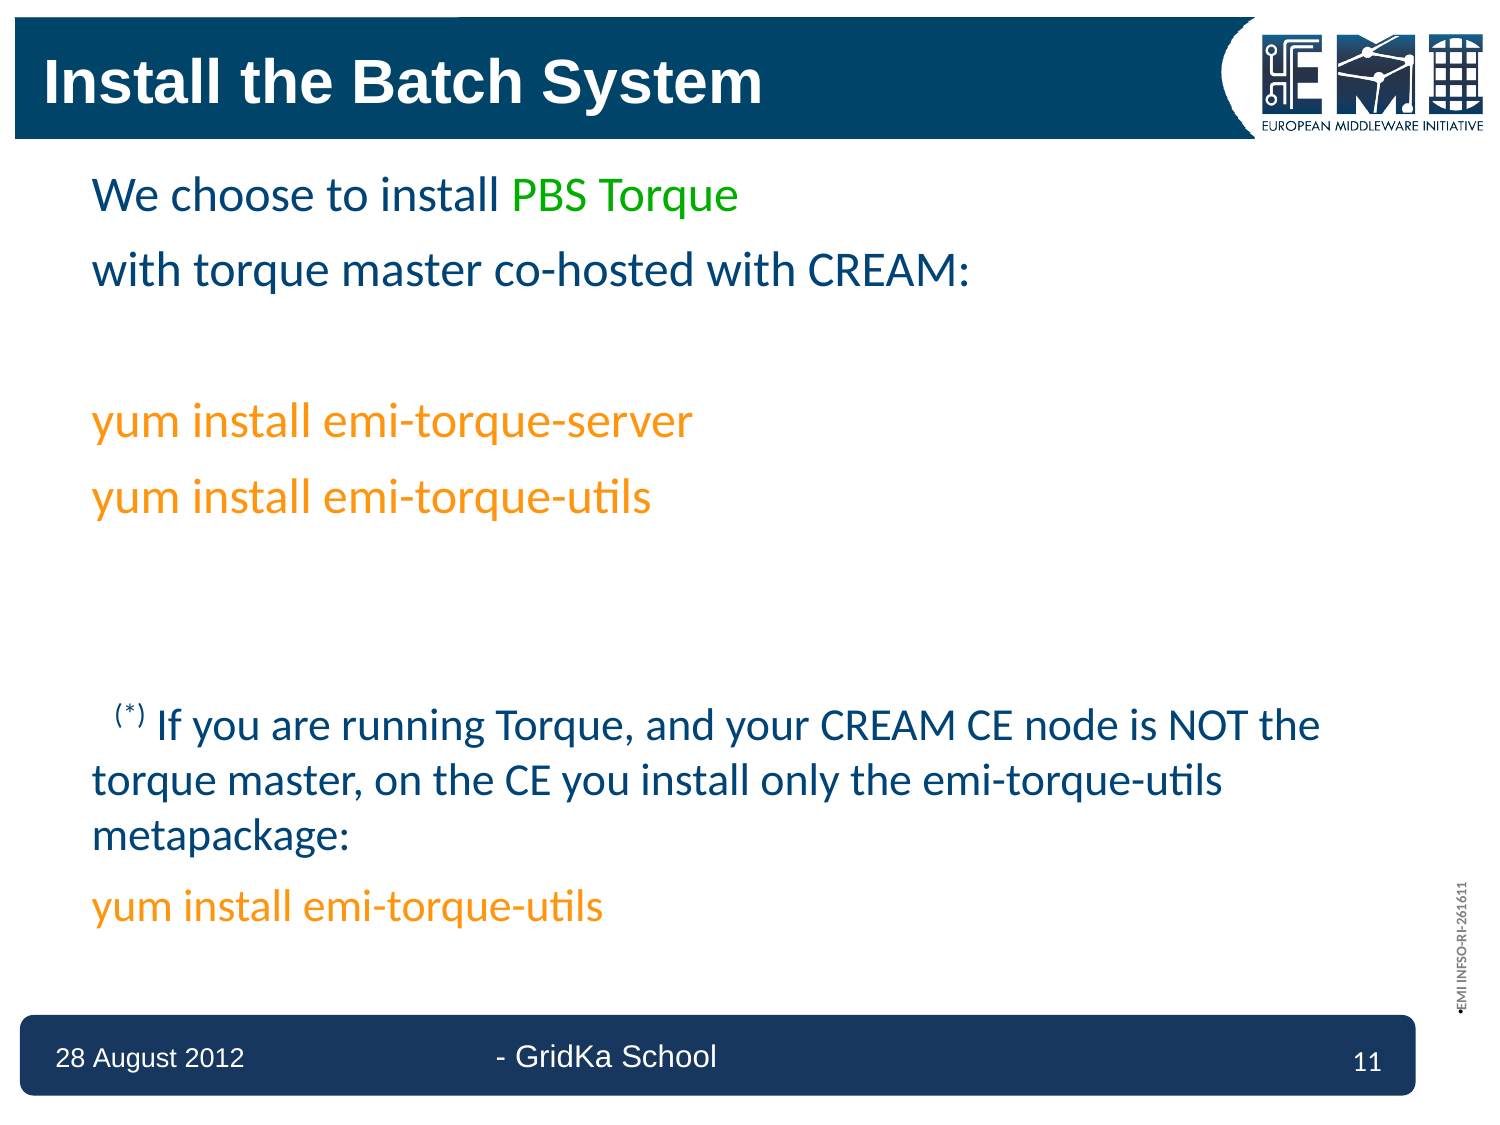

Install the Batch System
# We choose to install PBS Torque
with torque master co-hosted with CREAM:
yum install emi-torque-server
yum install emi-torque-utils
 (*) If you are running Torque, and your CREAM CE node is NOT the torque master, on the CE you install only the emi-torque-utils metapackage:
yum install emi-torque-utils
GridKa School
11